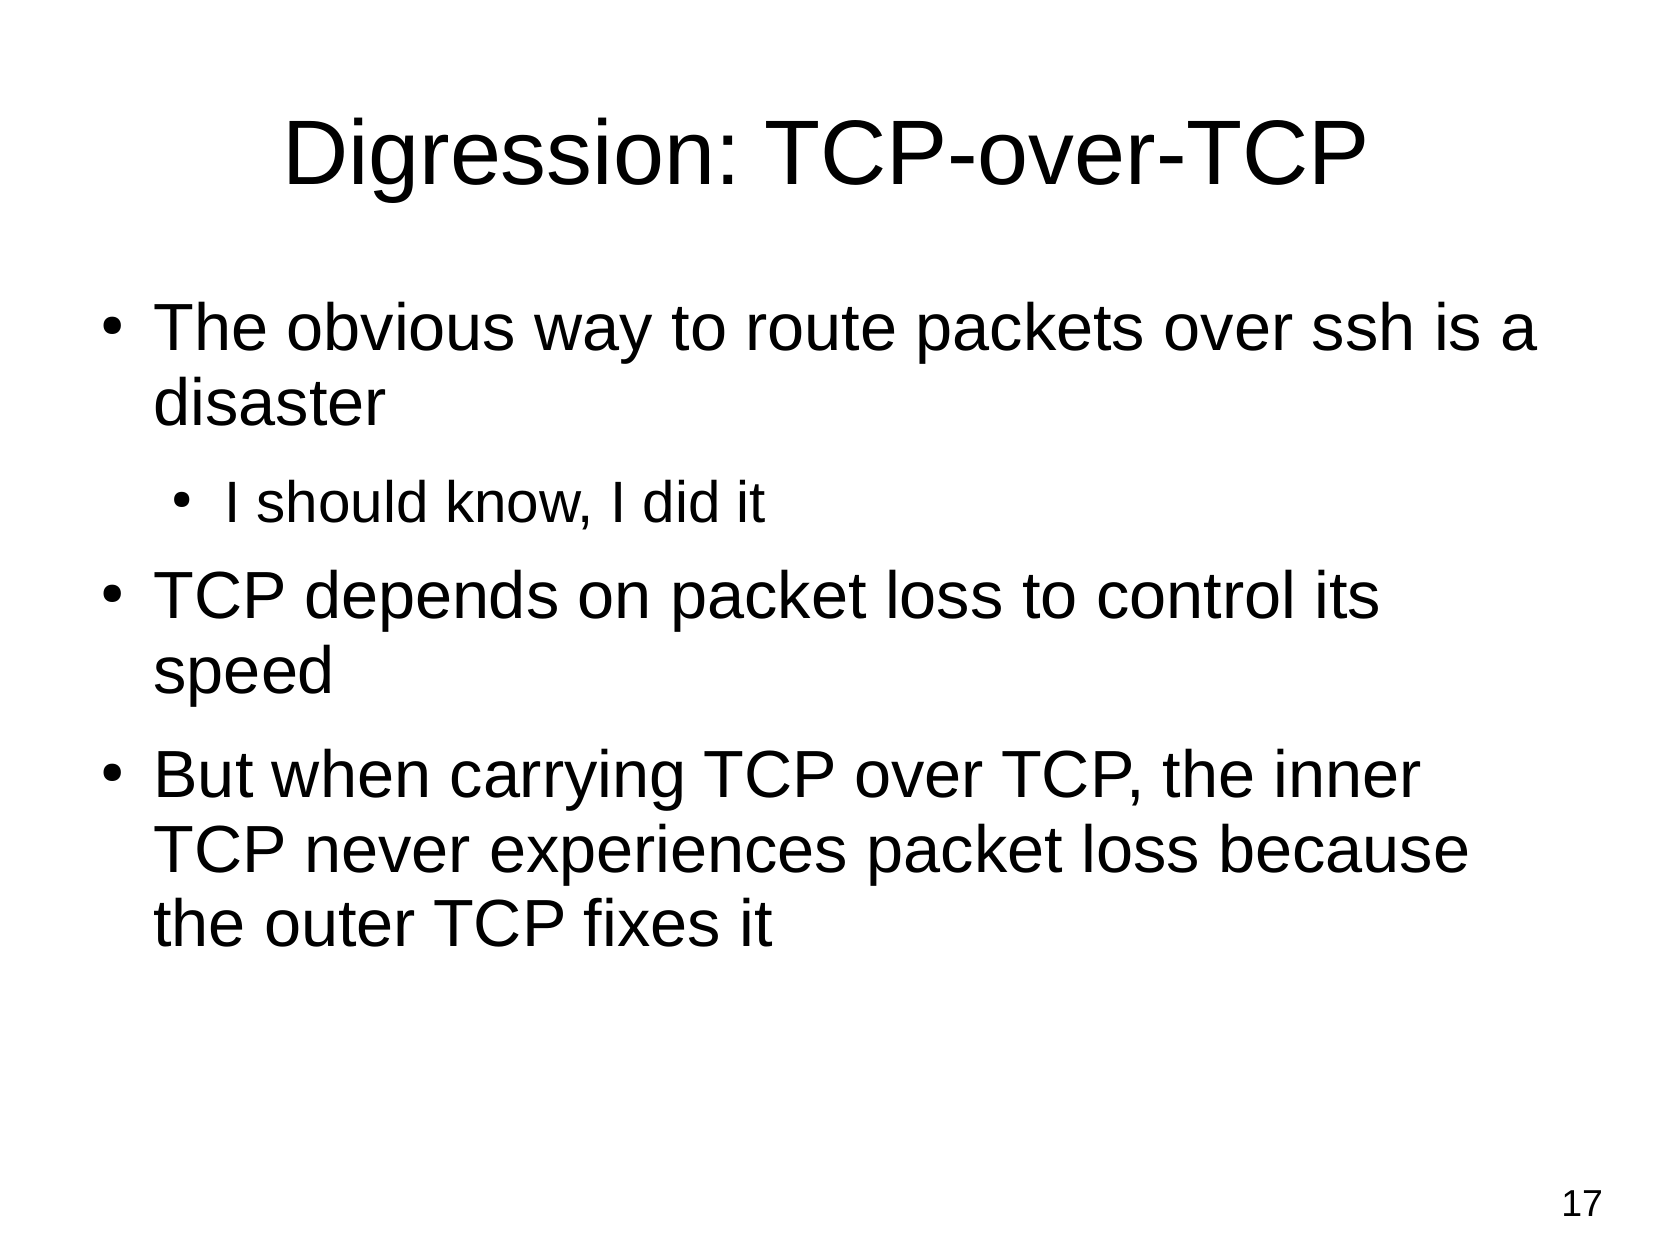

# Digression: TCP-over-TCP
The obvious way to route packets over ssh is a disaster
I should know, I did it
TCP depends on packet loss to control its speed
But when carrying TCP over TCP, the inner TCP never experiences packet loss because the outer TCP fixes it
17